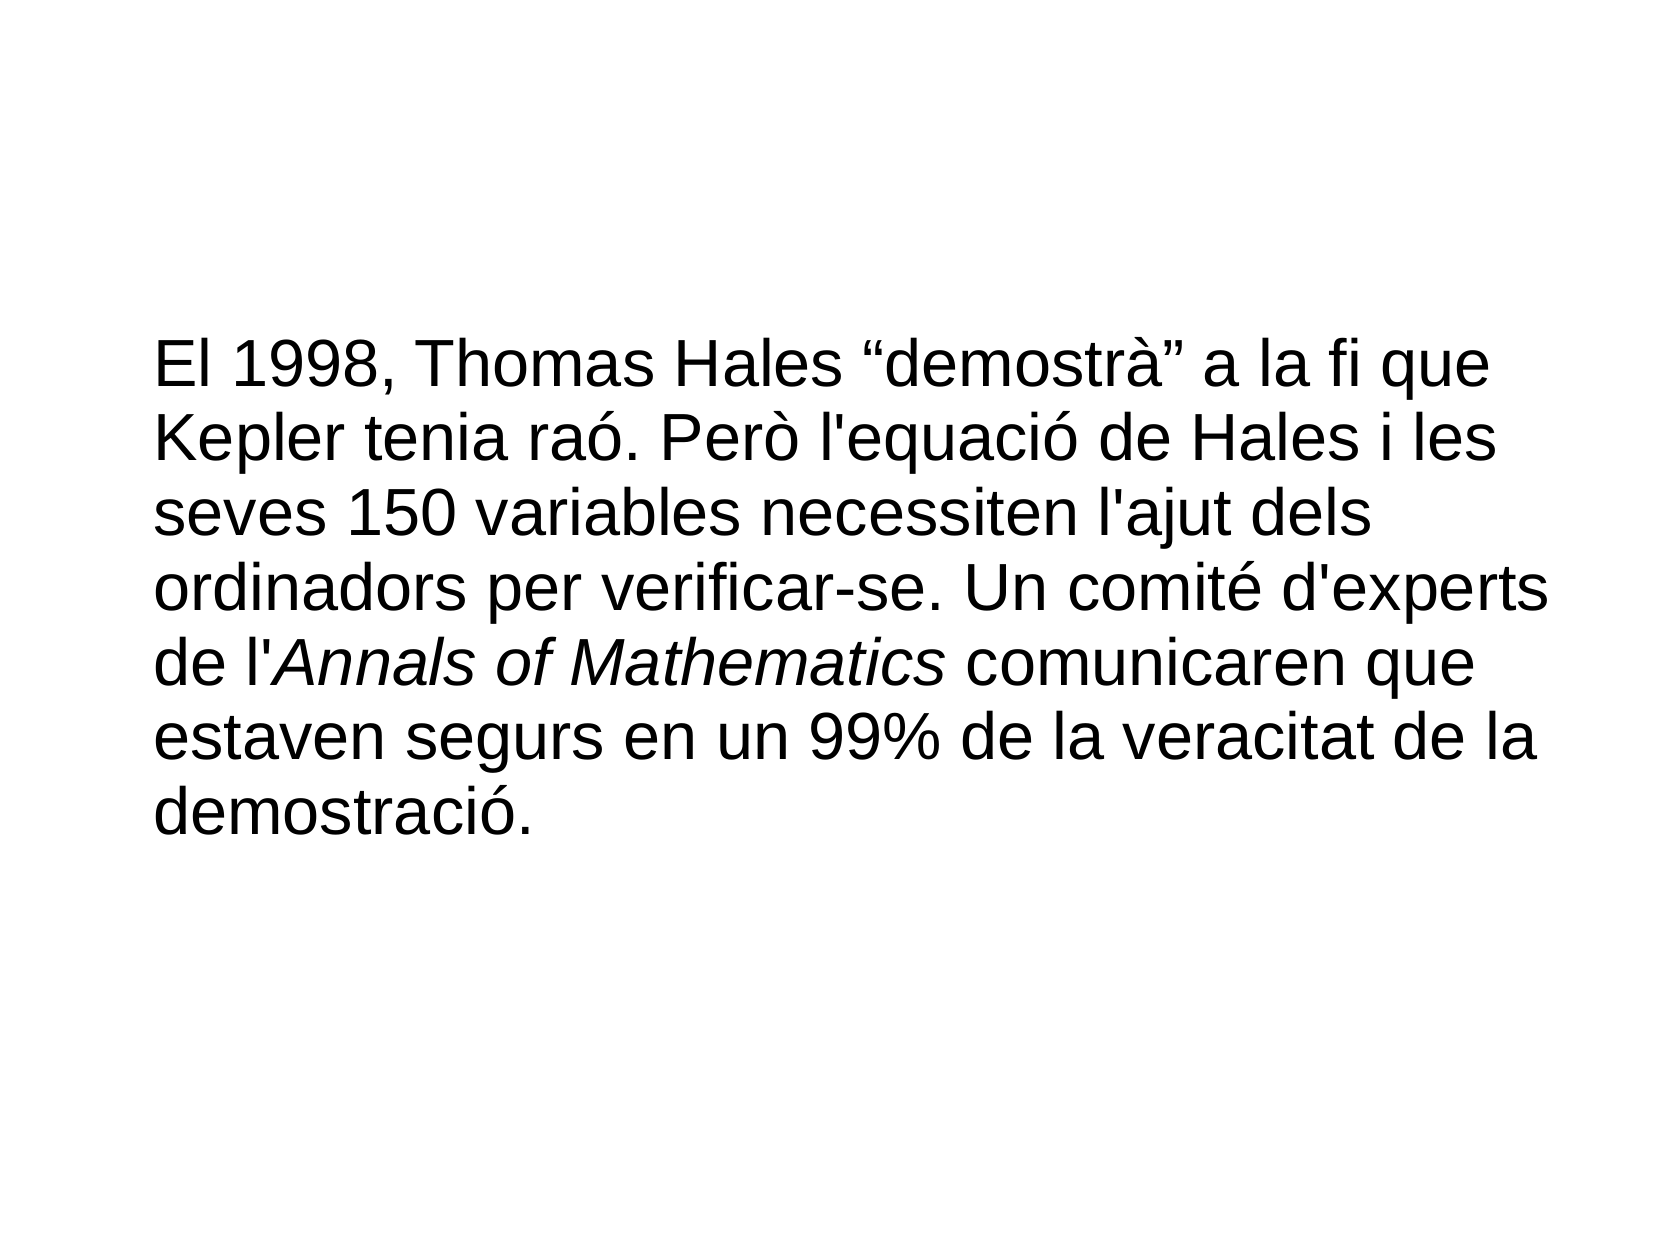

# El 1998, Thomas Hales “demostrà” a la fi que Kepler tenia raó. Però l'equació de Hales i les seves 150 variables necessiten l'ajut dels ordinadors per verificar-se. Un comité d'experts de l'Annals of Mathematics comunicaren que estaven segurs en un 99% de la veracitat de la demostració.